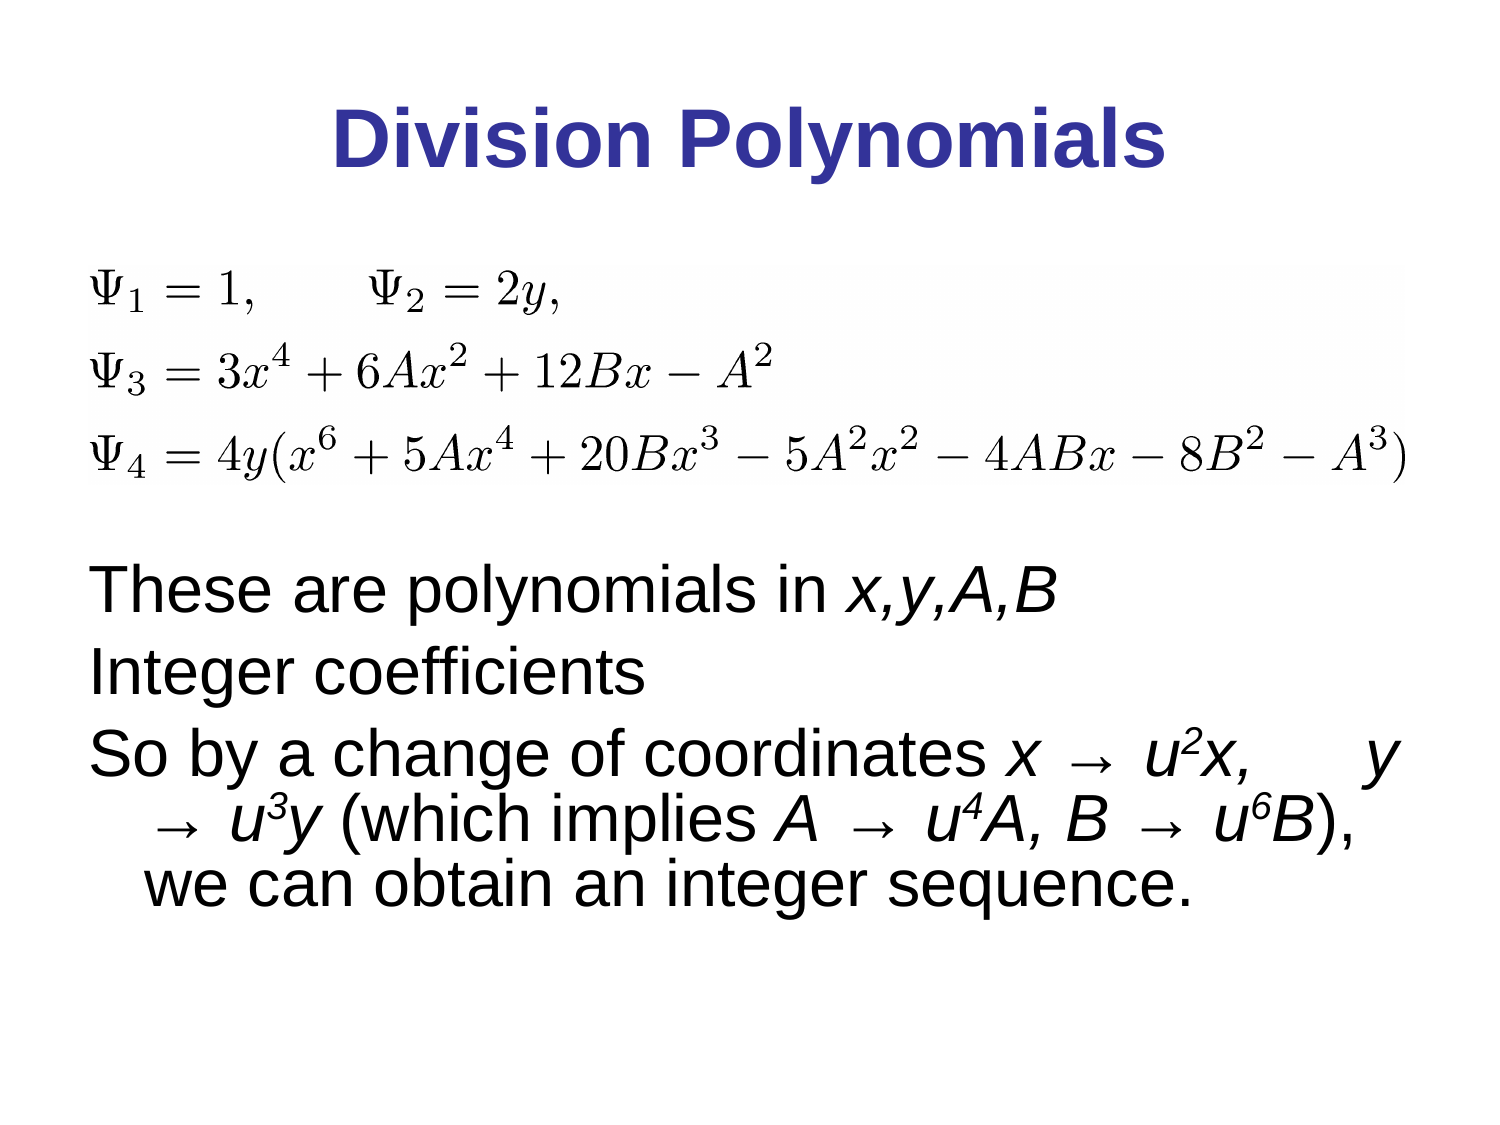

# Division Polynomials
These are polynomials in x,y,A,B
Integer coefficients
So by a change of coordinates x → u2x, y → u3y (which implies A → u4A, B → u6B), we can obtain an integer sequence.